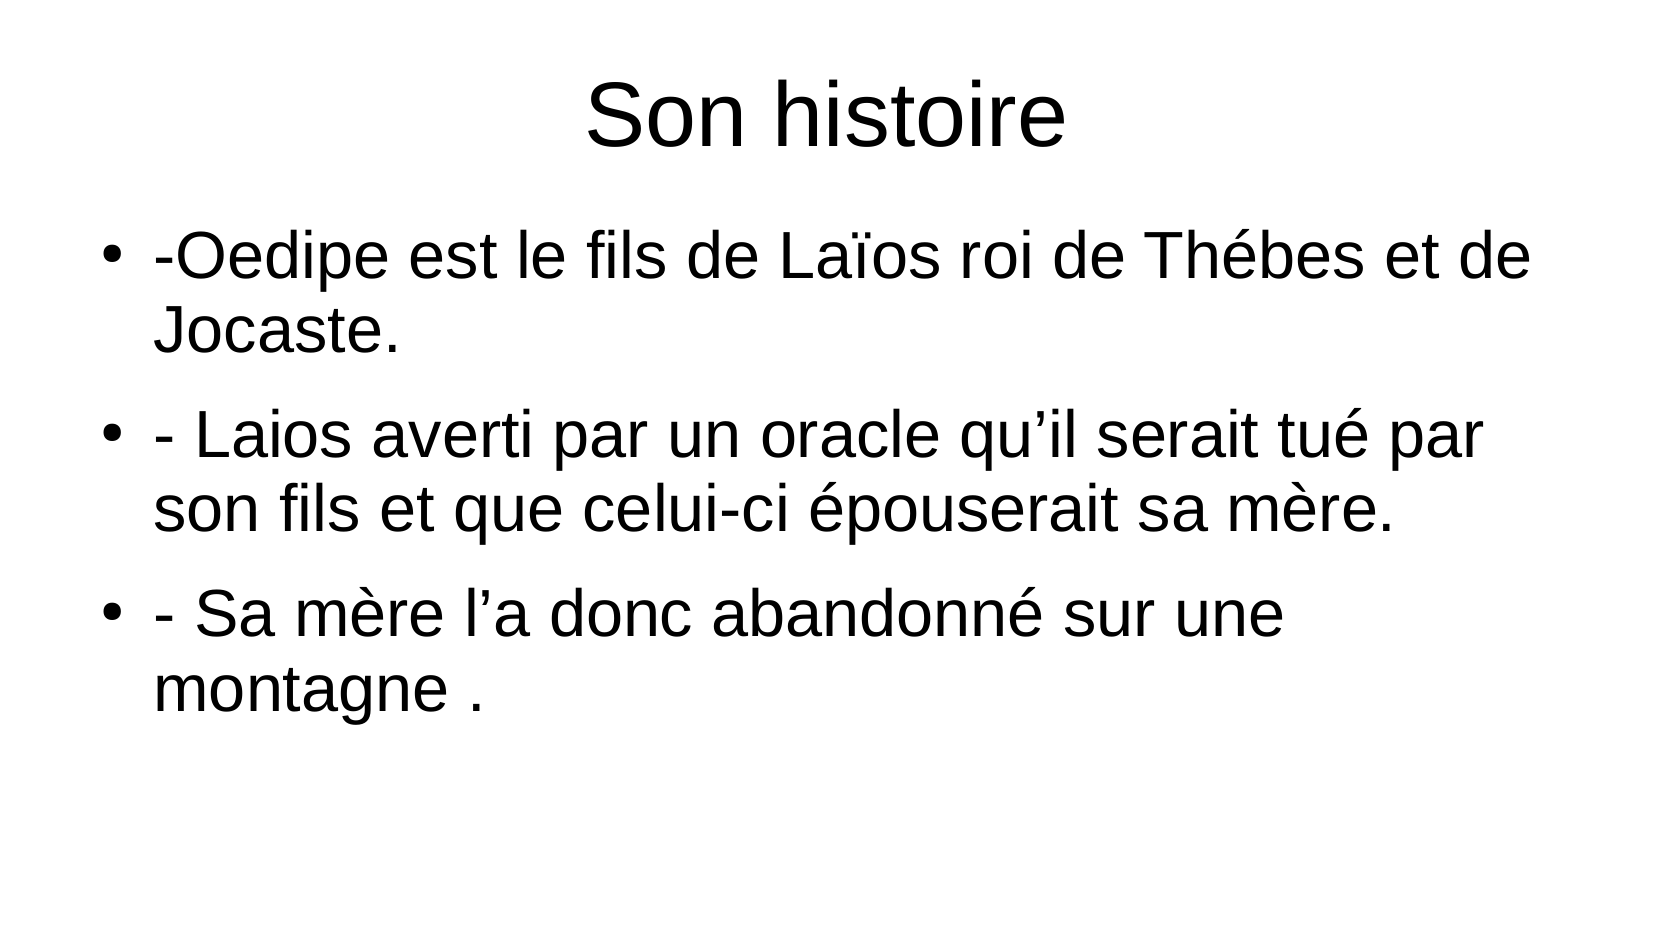

# Son histoire
-Oedipe est le fils de Laïos roi de Thébes et de Jocaste.
- Laios averti par un oracle qu’il serait tué par son fils et que celui-ci épouserait sa mère.
- Sa mère l’a donc abandonné sur une montagne .